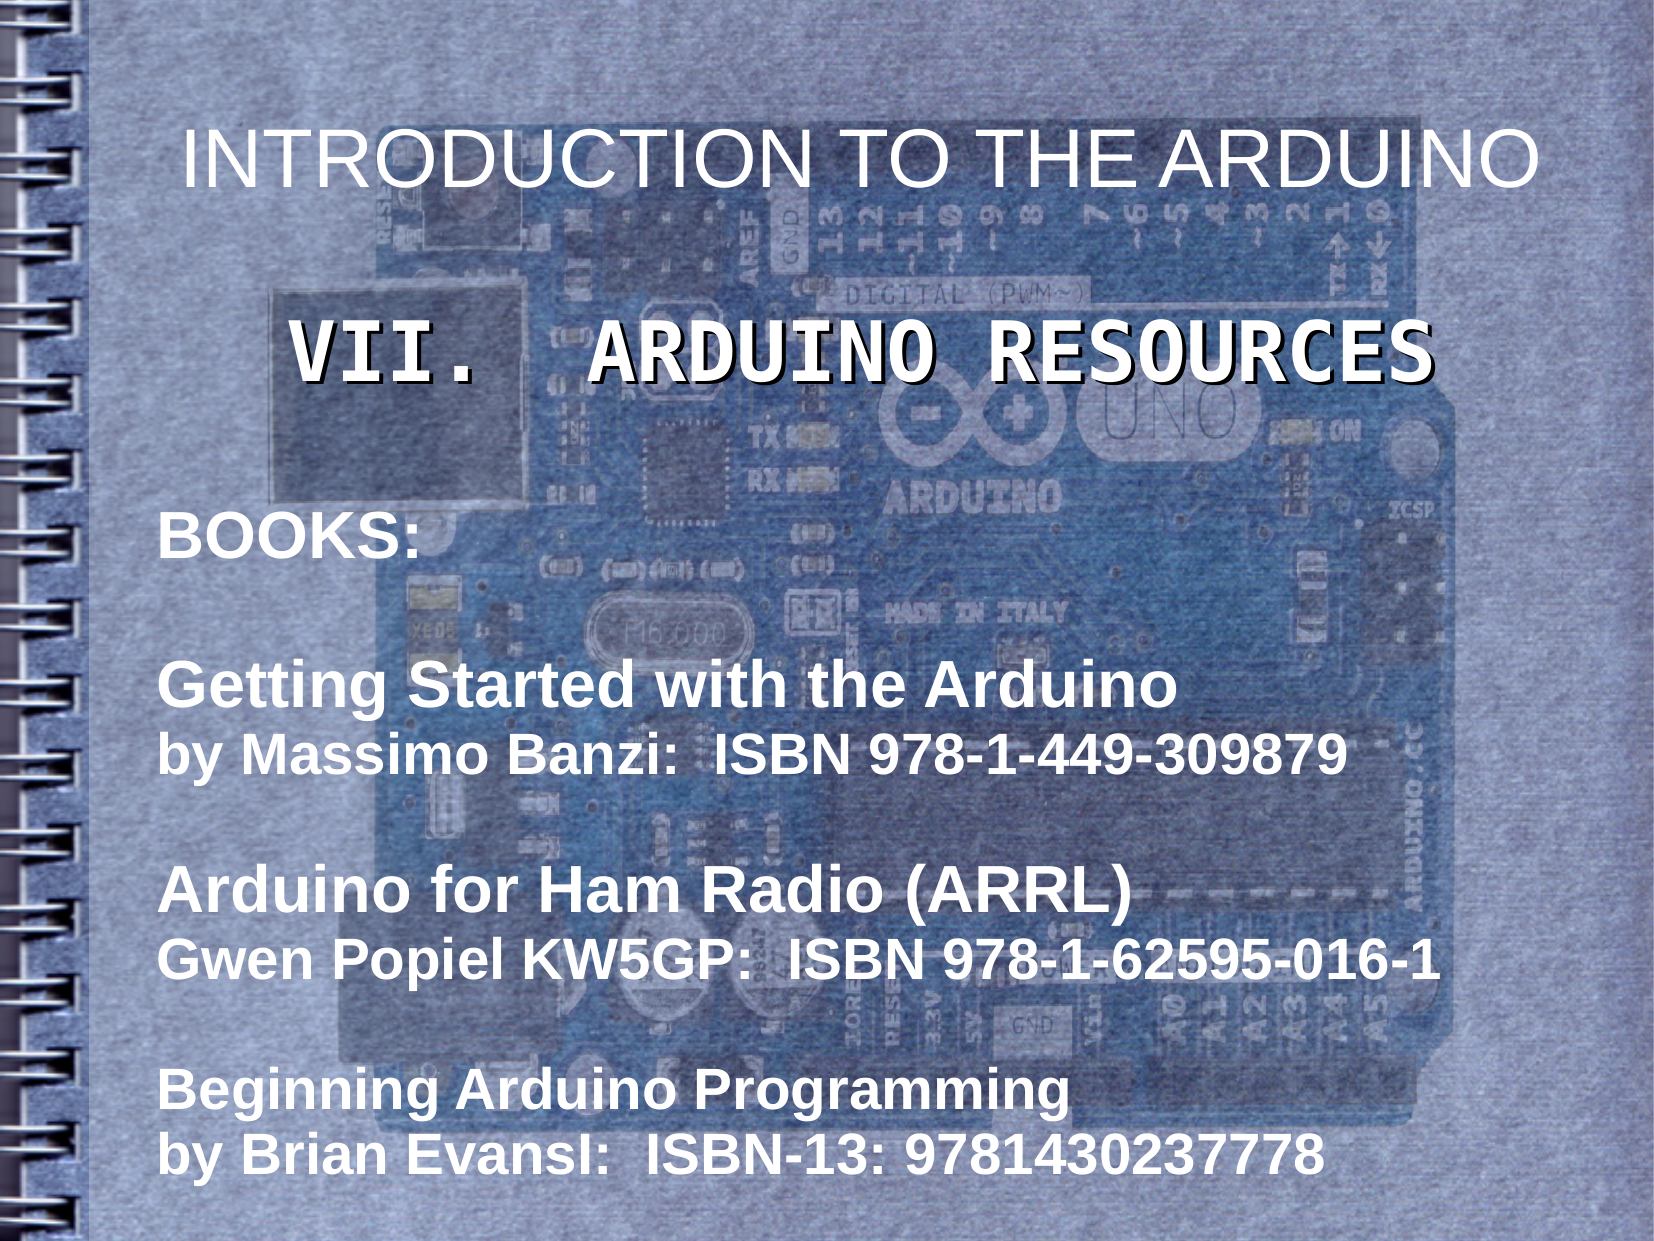

INTRODUCTION TO THE ARDUINO
VII. ARDUINO RESOURCES
BOOKS:
Getting Started with the Arduino
by Massimo Banzi: ISBN 978-1-449-309879
Arduino for Ham Radio (ARRL)
Gwen Popiel KW5GP: ISBN 978-1-62595-016-1
Beginning Arduino Programming
by Brian EvansI: ISBN-13: 9781430237778